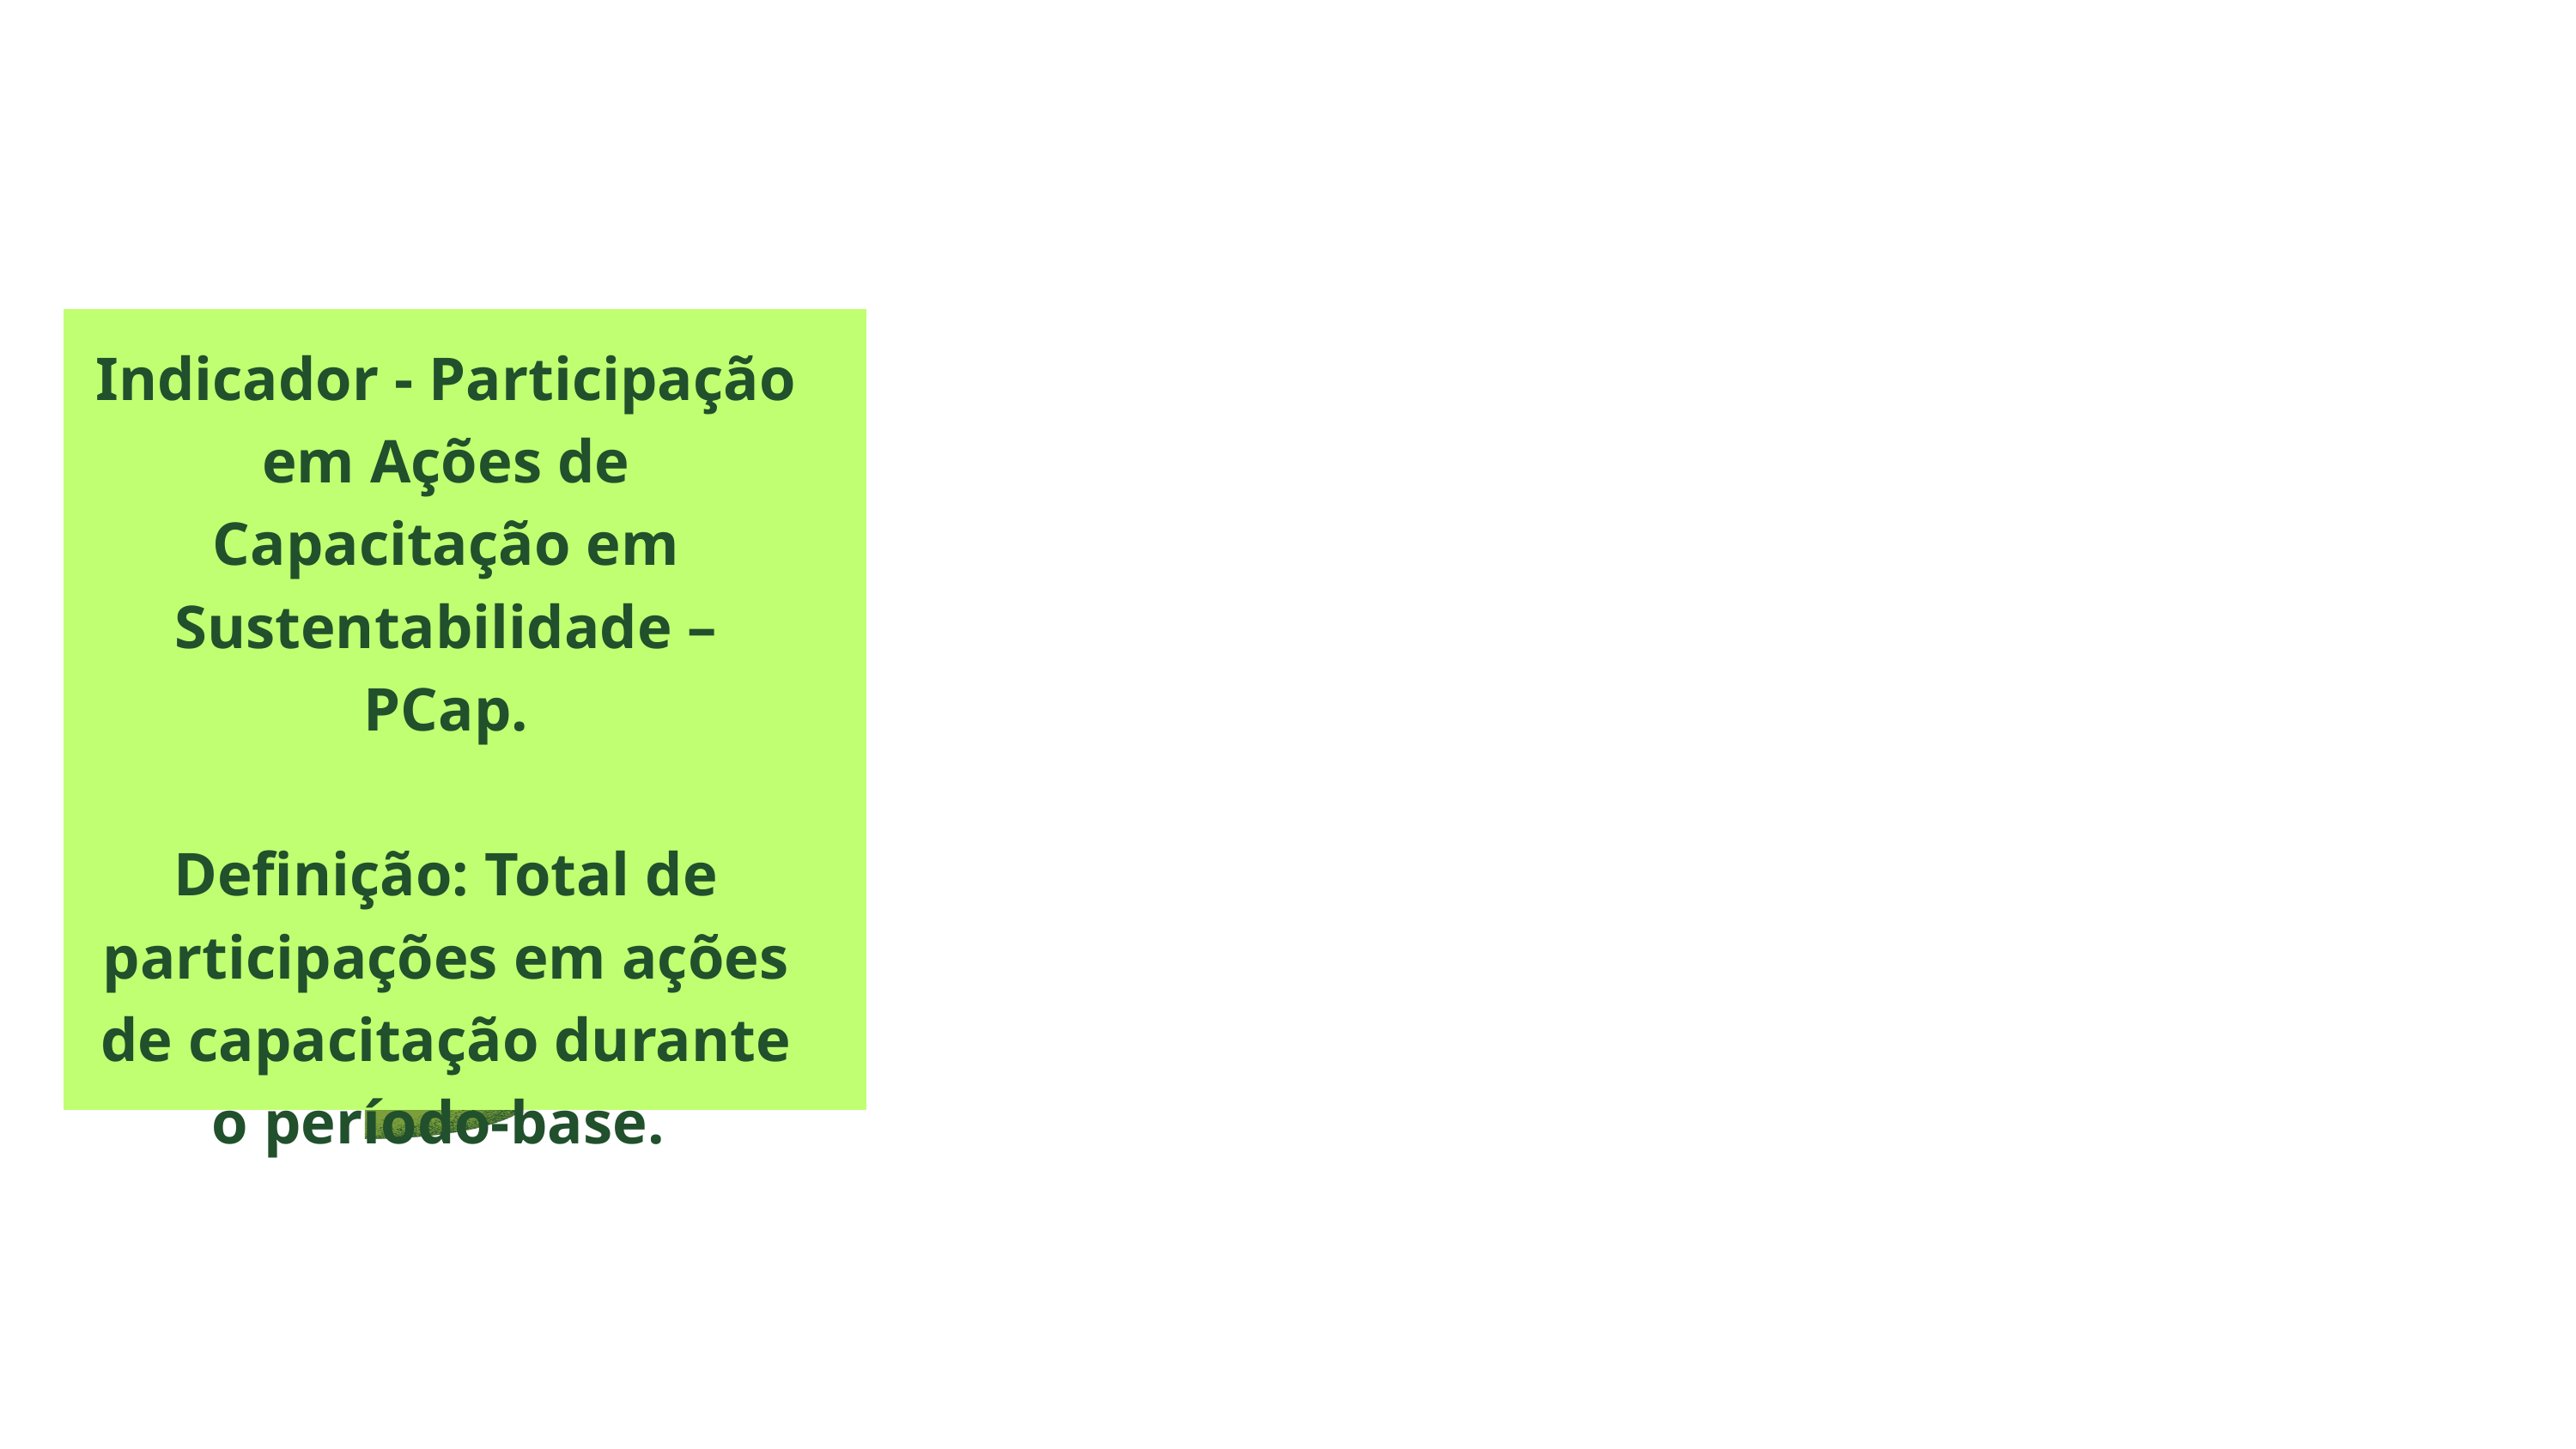

Fórmula: Quantidade Total de participações em ações de capacitação de sustentabilidade.
Polaridade: Quanto maior o valor, melhor o desempenho.
Periodicidade: Anual.
Metodologia Análise de Desempenho: Anual
Unidade responsável pelas metas: Setor socioambiental.
Indicador - Participação em Ações de Capacitação em Sustentabilidade – PCap.
Definição: Total de participações em ações de capacitação durante o período-base.